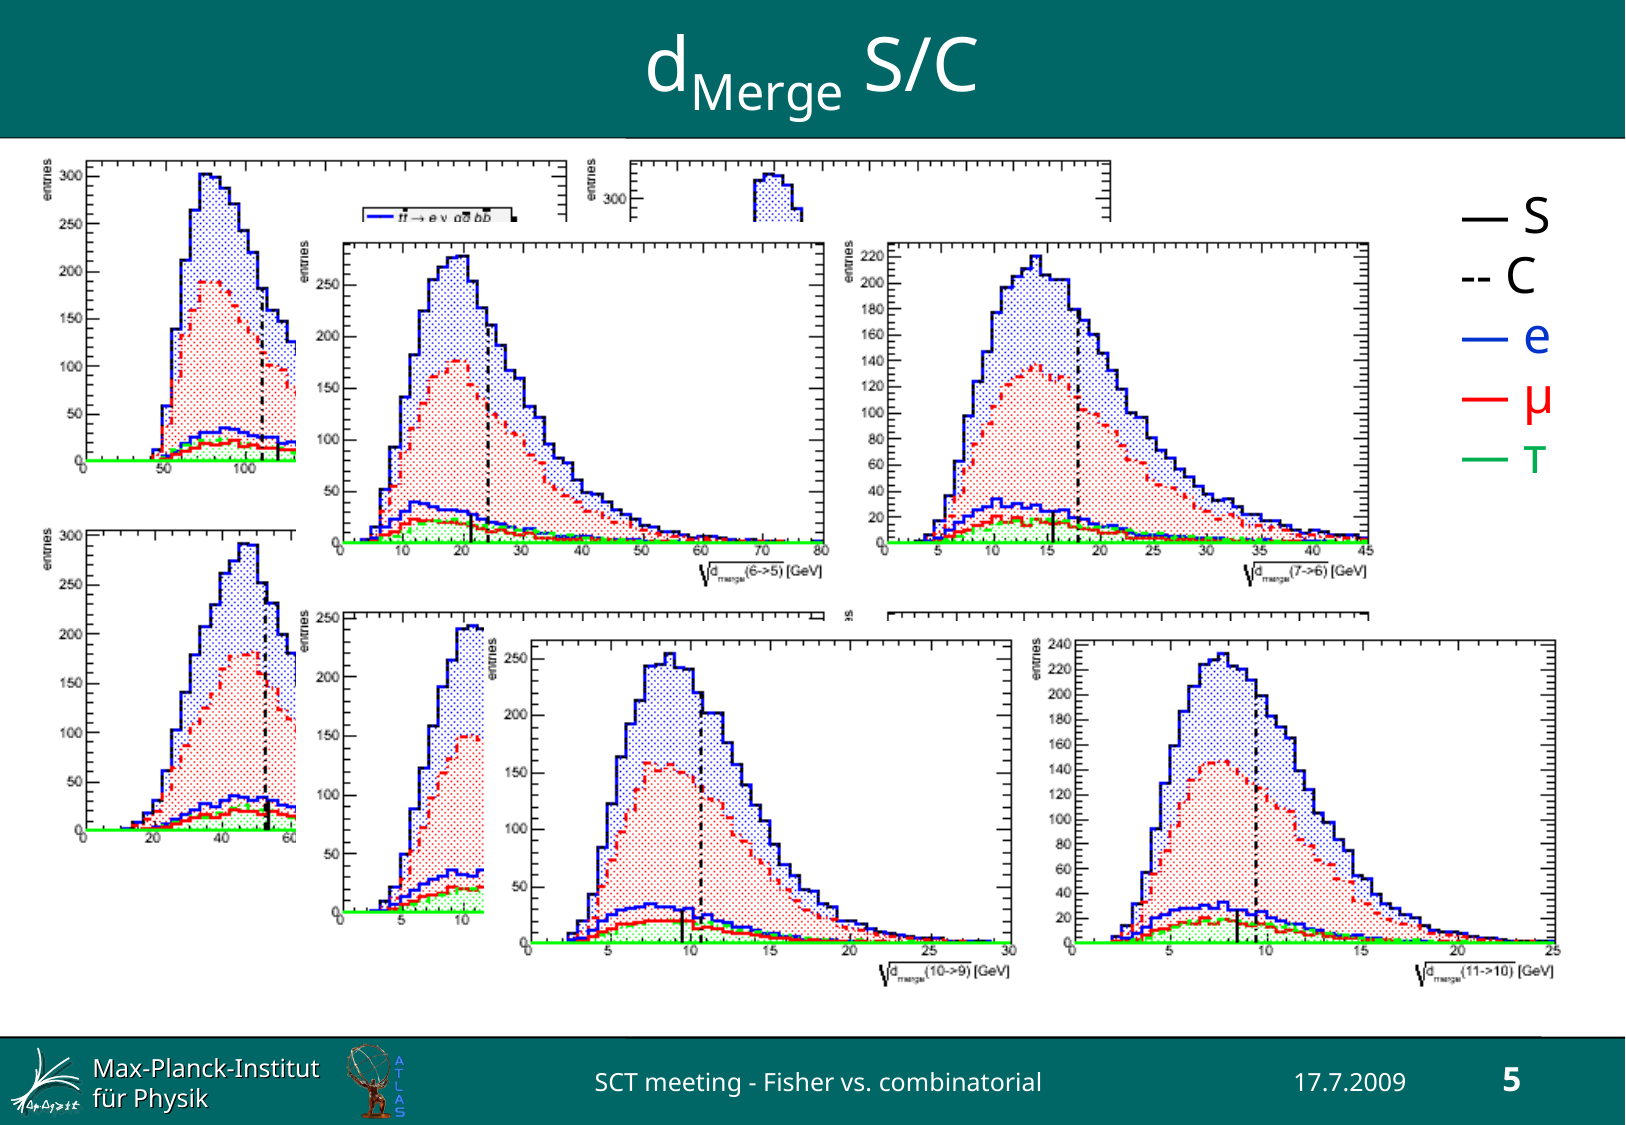

# dMerge S/C
― S
-- C
― e
― μ
― т
SCT meeting - Fisher vs. combinatorial
17.7.2009